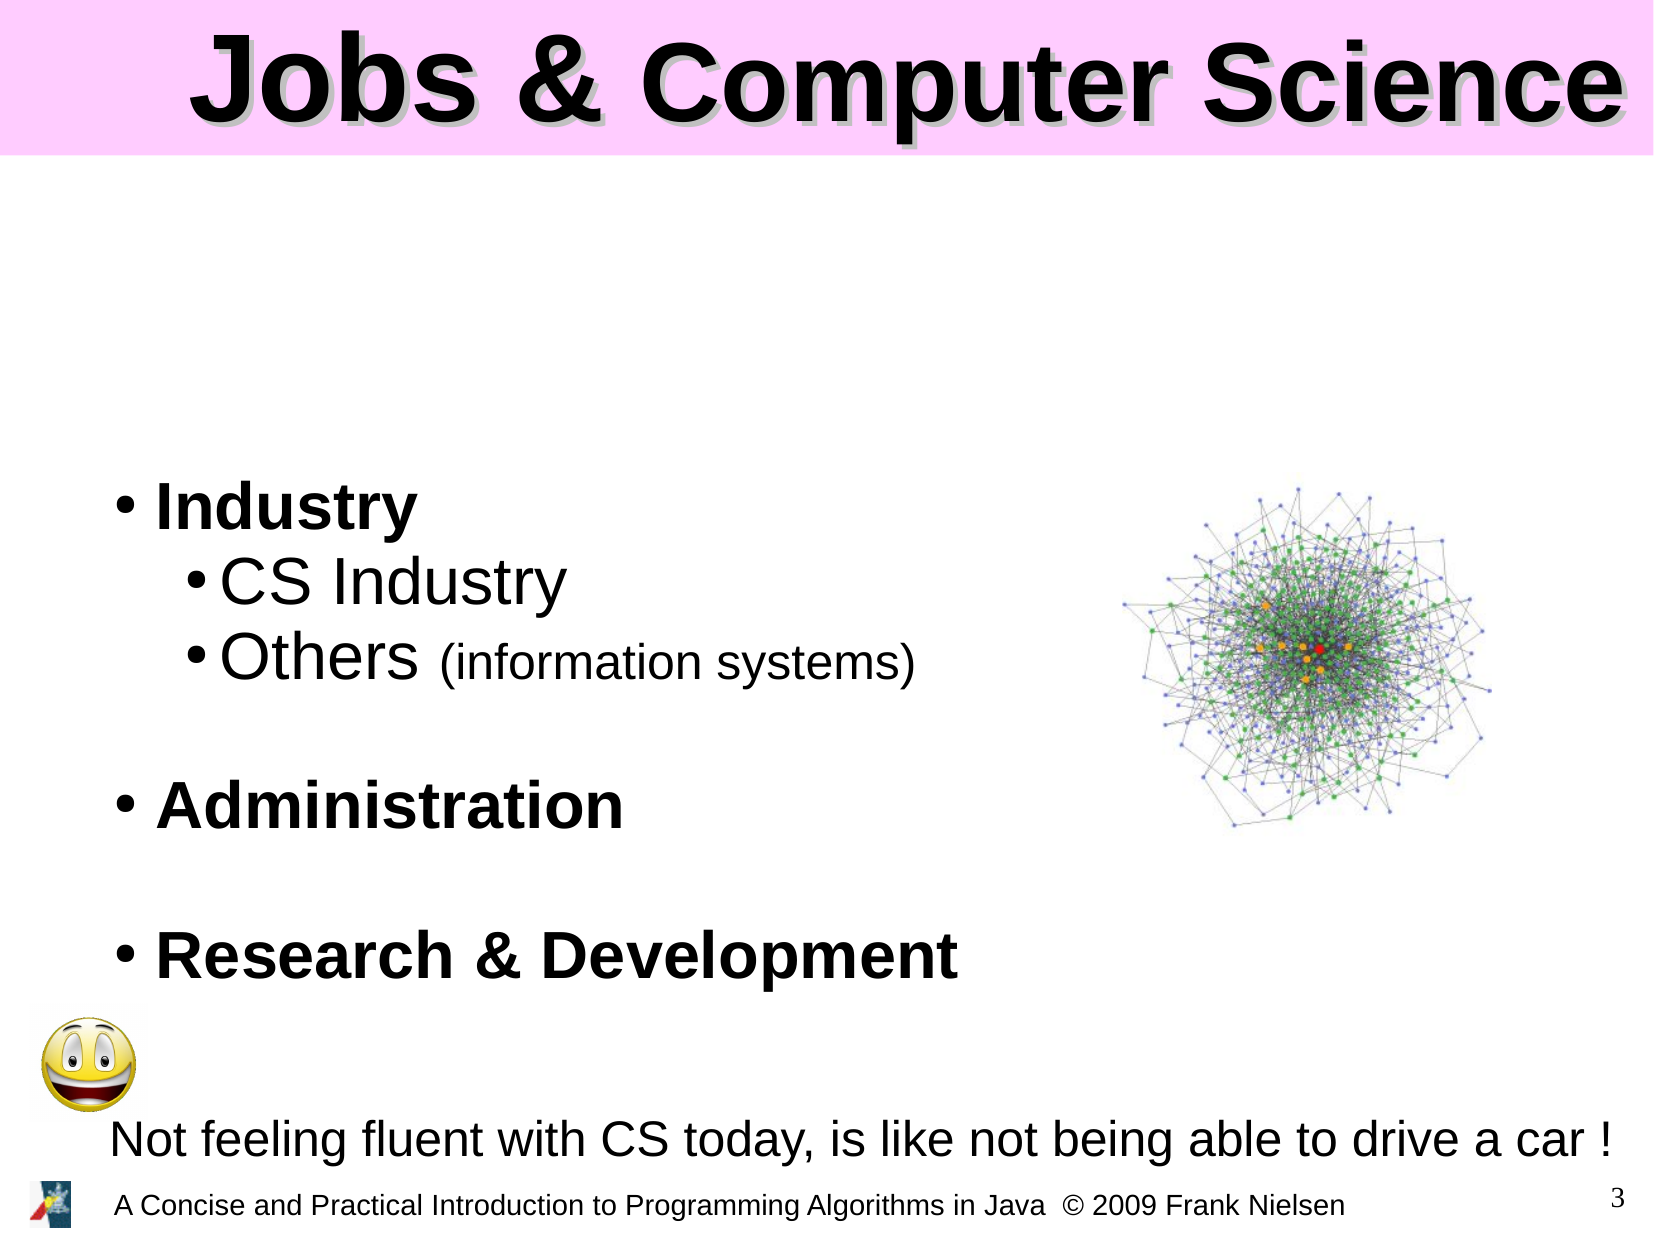

Jobs & Computer Science
 Industry
CS Industry
Others (information systems)
 Administration
 Research & Development
Not feeling fluent with CS today, is like not being able to drive a car !
3